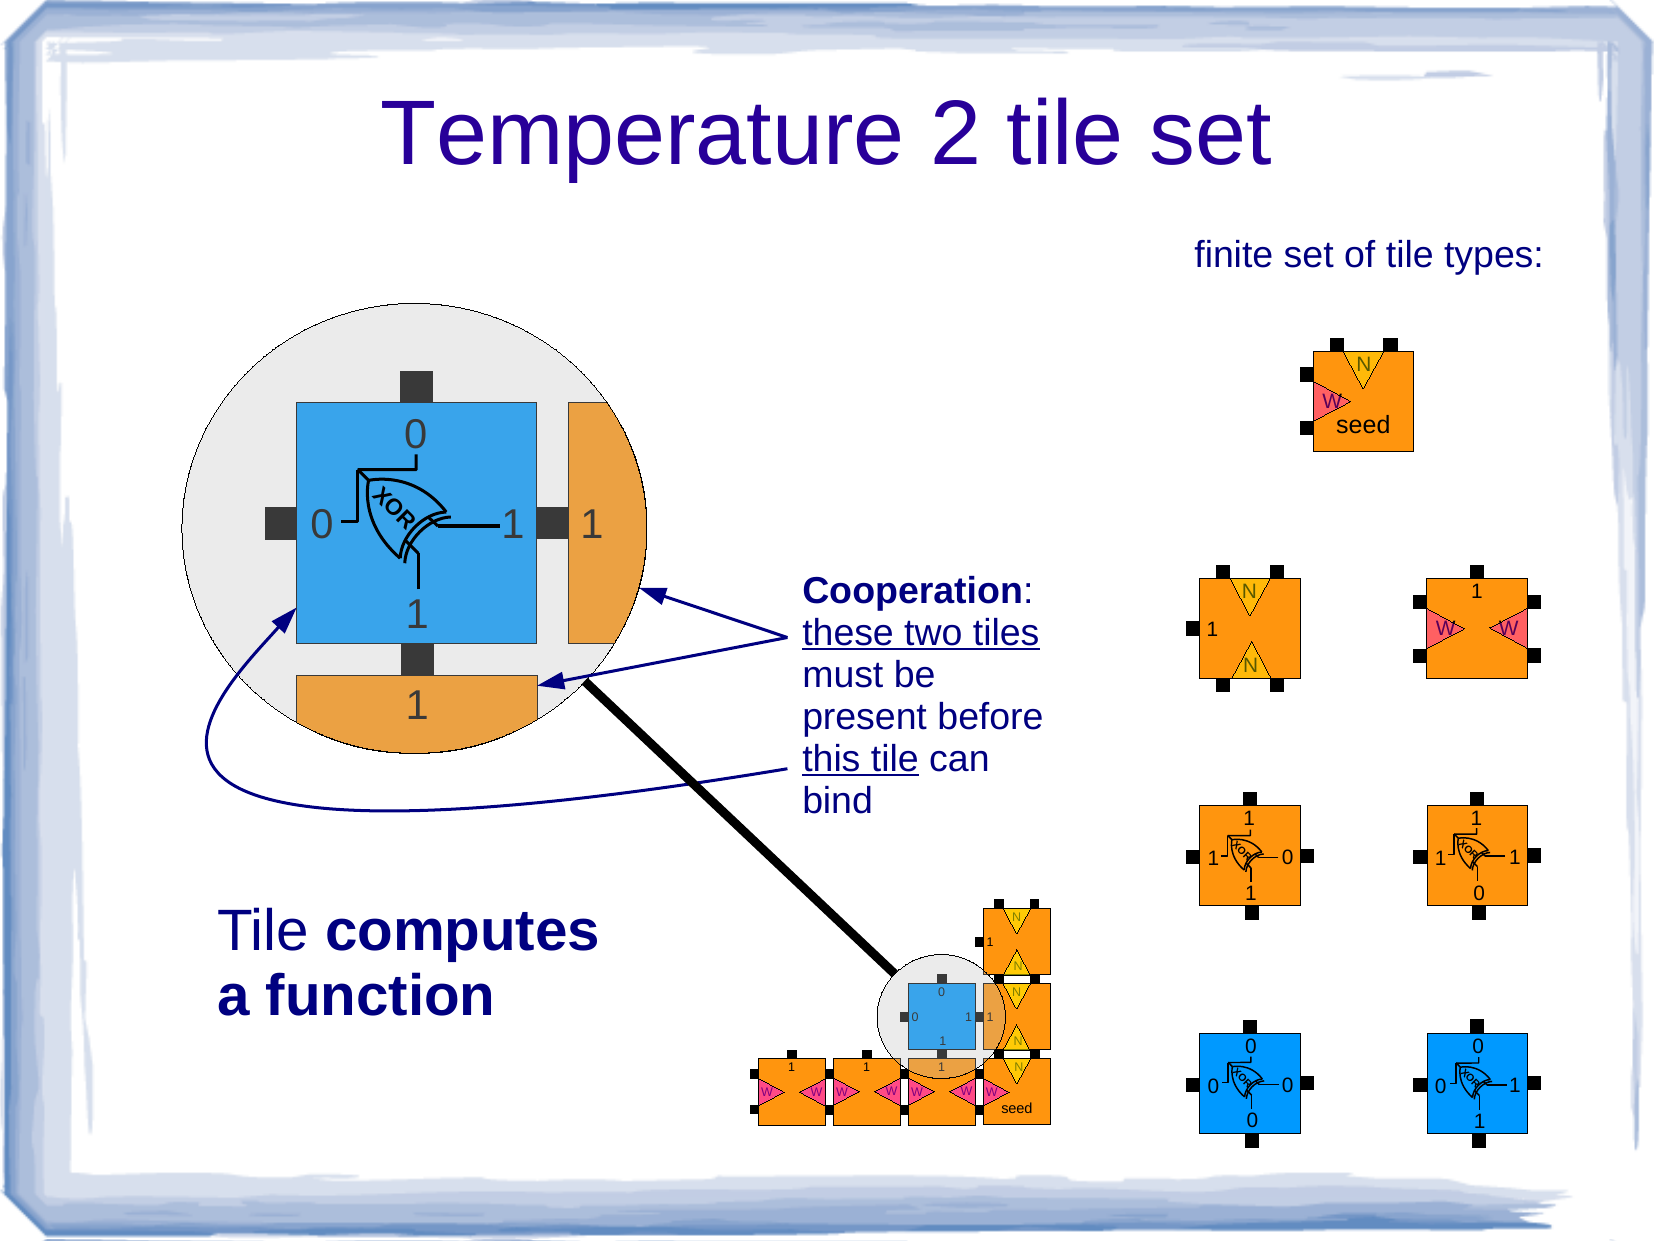

# Temperature 2 tile set
finite set of tile types:
seed
N
W
N
1
W
W
1
N
1
1
1
0
1
1
1
0
0
0
1
0
0
0
0
1
0
0
1
1
1
1
Cooperation: these two tiles must be present before this tile can bind
XOR
XOR
XOR
Tile computes a function
N
1
N
0
1
0
1
N
1
N
seed
N
W
1
W
W
1
W
W
1
W
W
XOR
XOR